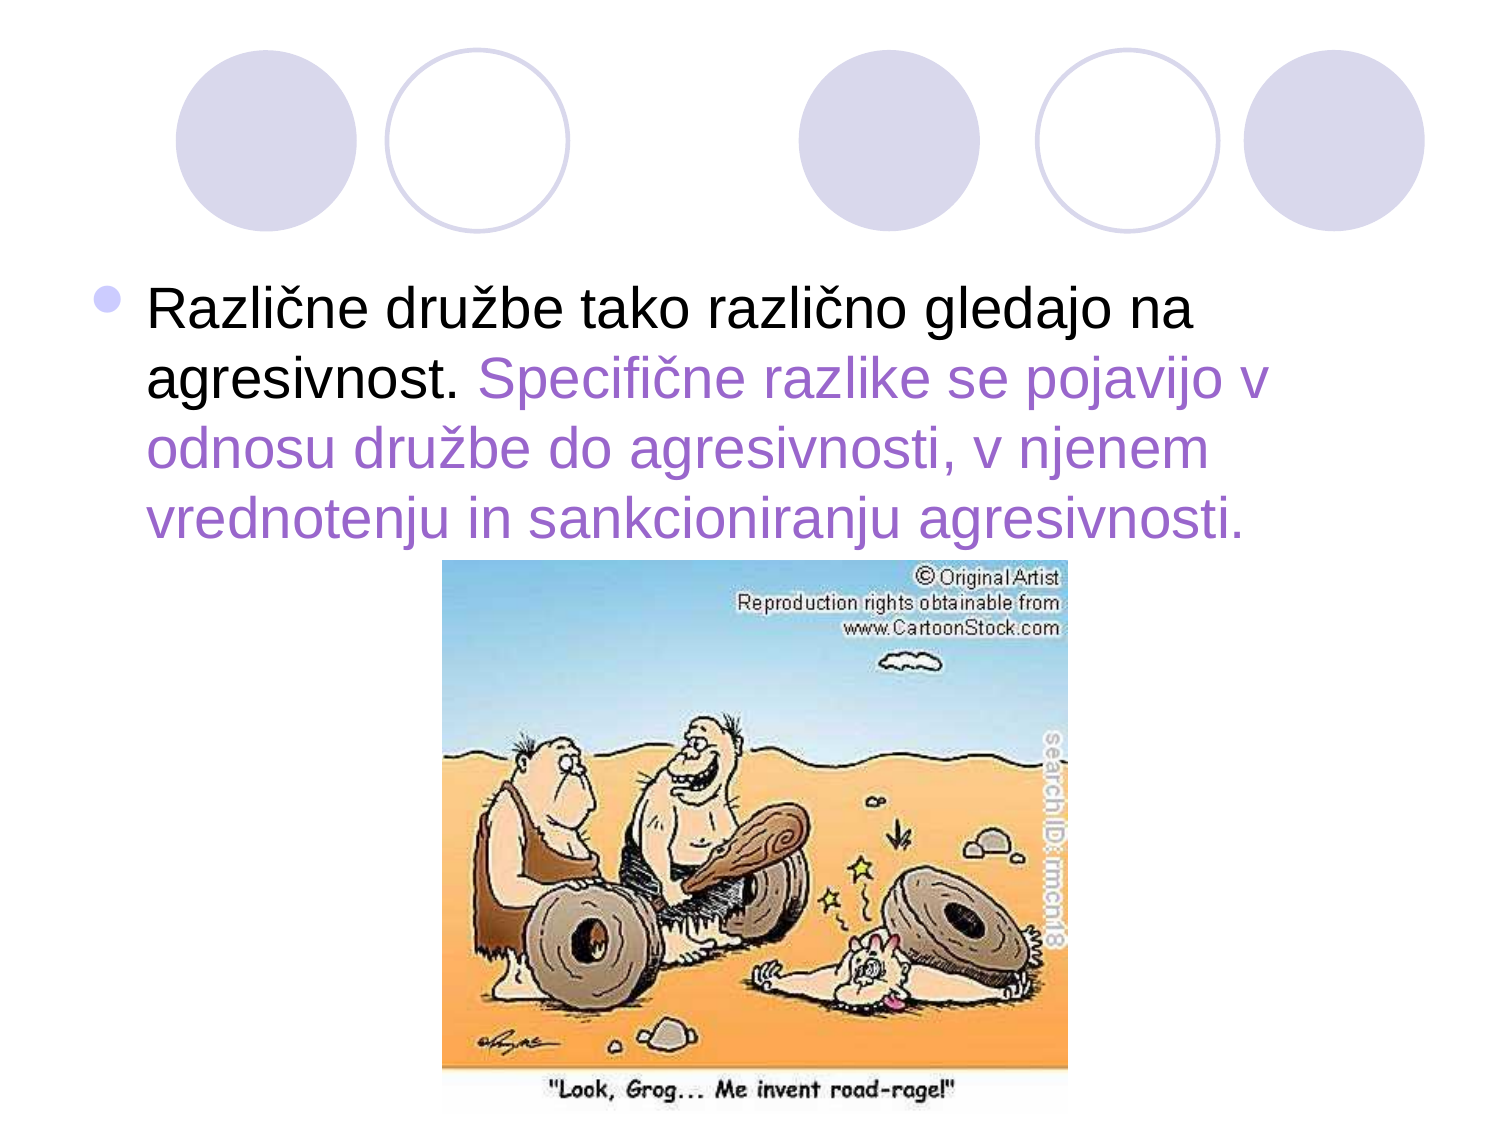

#
Različne družbe tako različno gledajo na agresivnost. Specifične razlike se pojavijo v odnosu družbe do agresivnosti, v njenem vrednotenju in sankcioniranju agresivnosti.